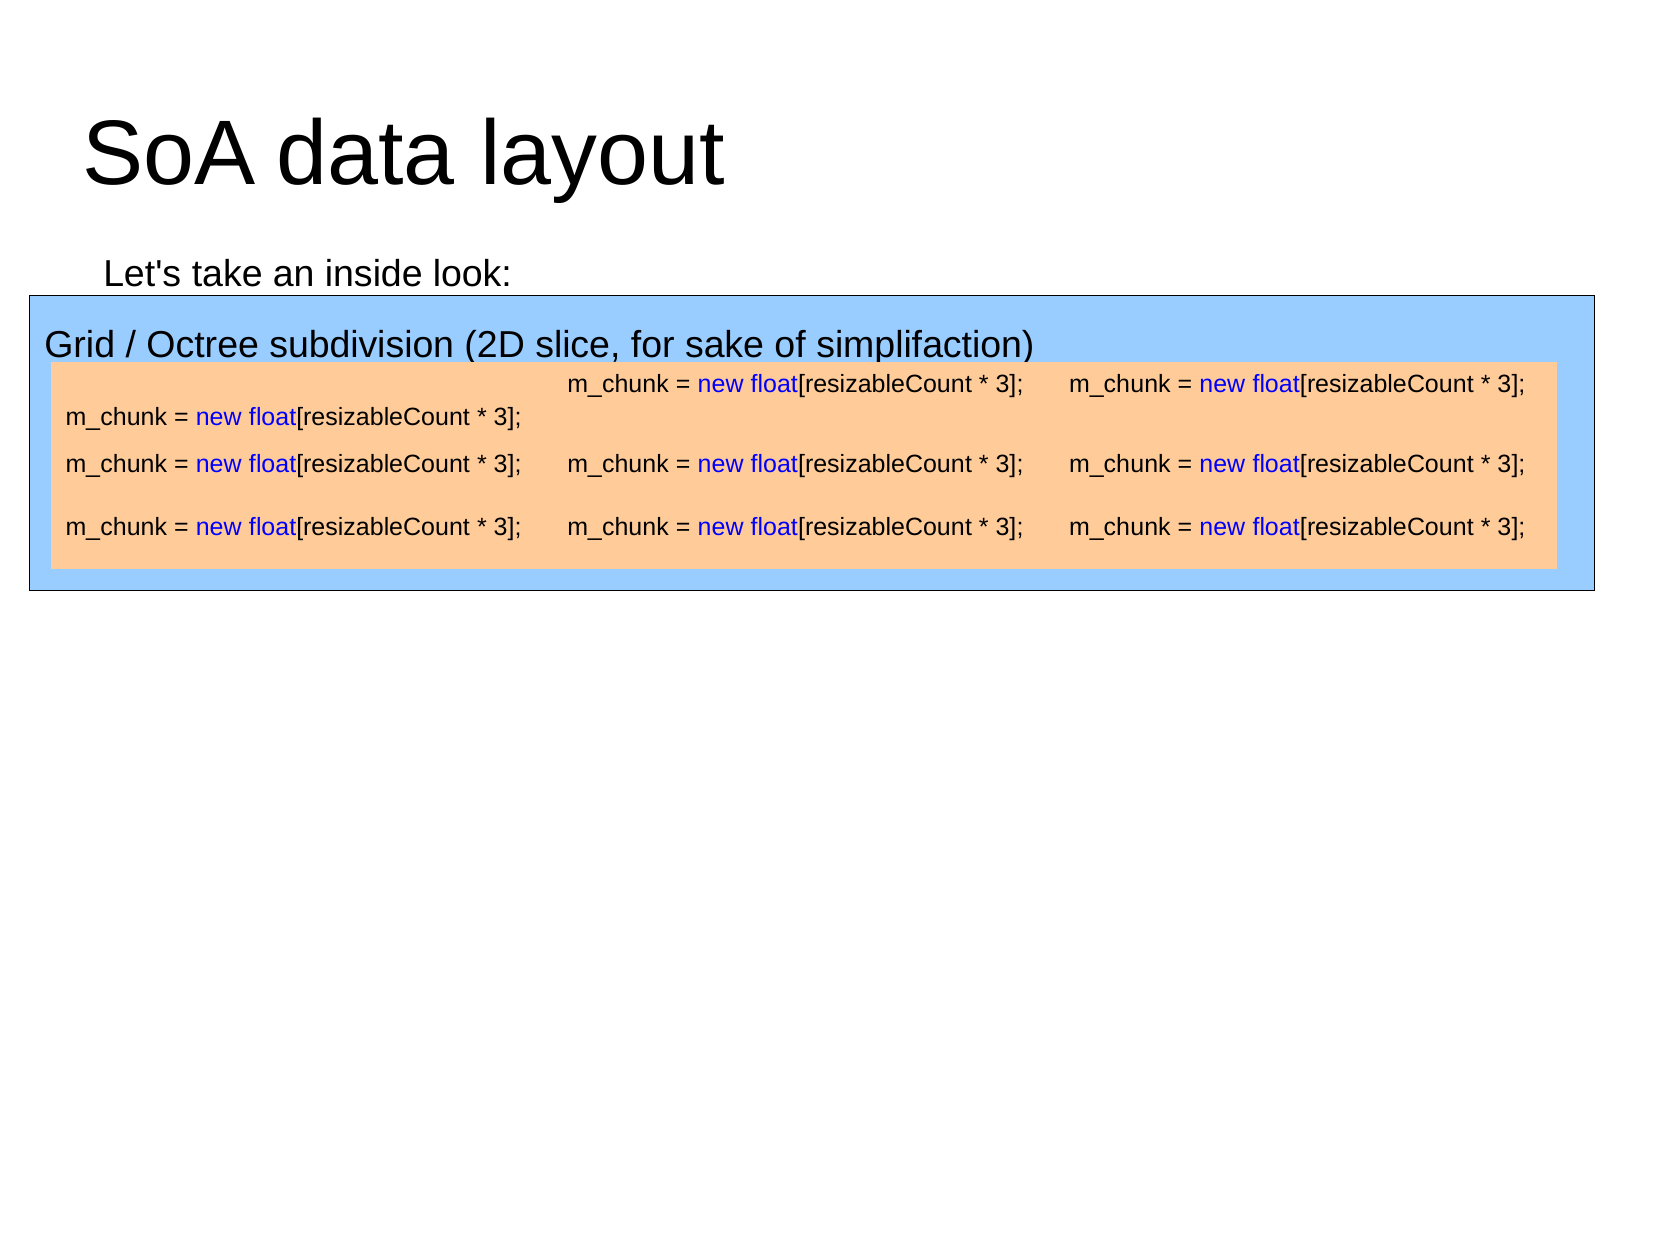

# SoA data layout
Let's take an inside look:
Grid / Octree subdivision (2D slice, for sake of simplifaction)
| m\_chunk = new float[resizableCount \* 3]; | m\_chunk = new float[resizableCount \* 3]; | m\_chunk = new float[resizableCount \* 3]; |
| --- | --- | --- |
| m\_chunk = new float[resizableCount \* 3]; | m\_chunk = new float[resizableCount \* 3]; | m\_chunk = new float[resizableCount \* 3]; |
| m\_chunk = new float[resizableCount \* 3]; | m\_chunk = new float[resizableCount \* 3]; | m\_chunk = new float[resizableCount \* 3]; |